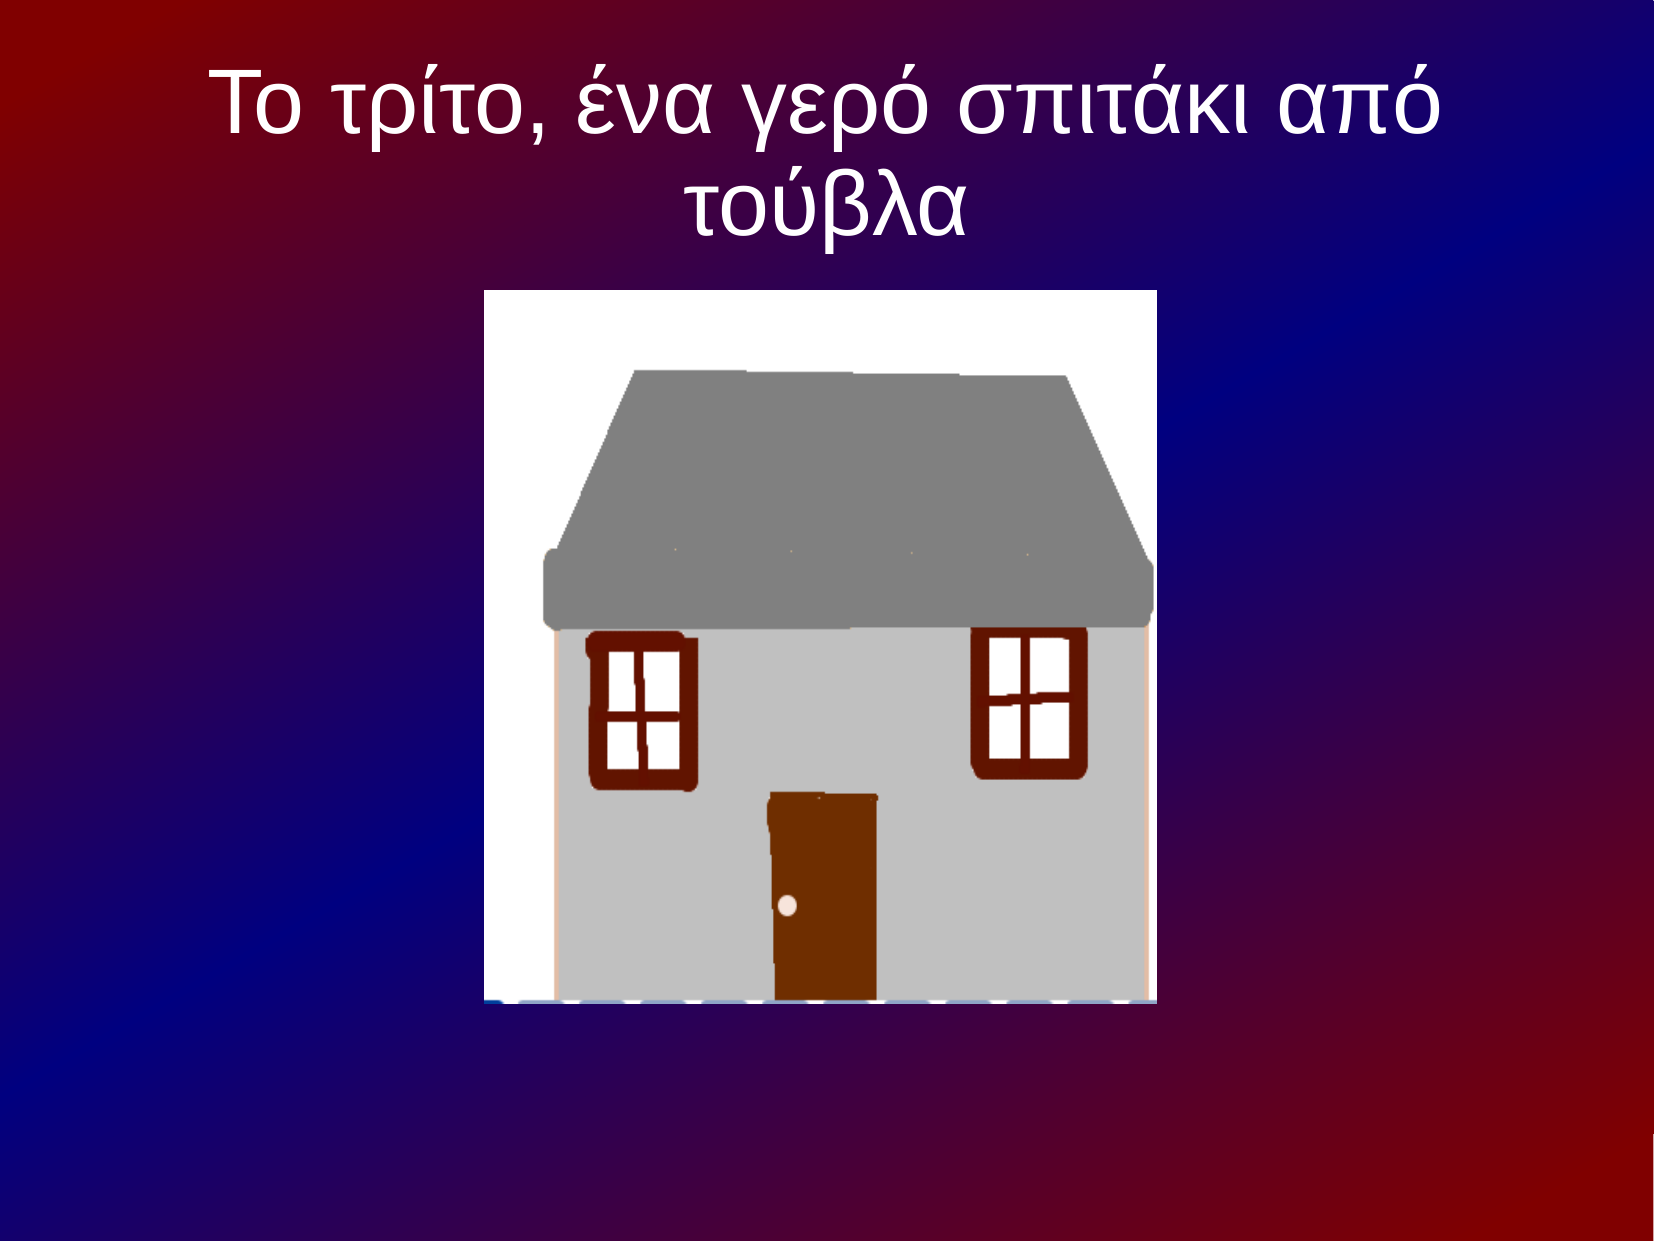

# Το τρίτο, ένα γερό σπιτάκι από τούβλα